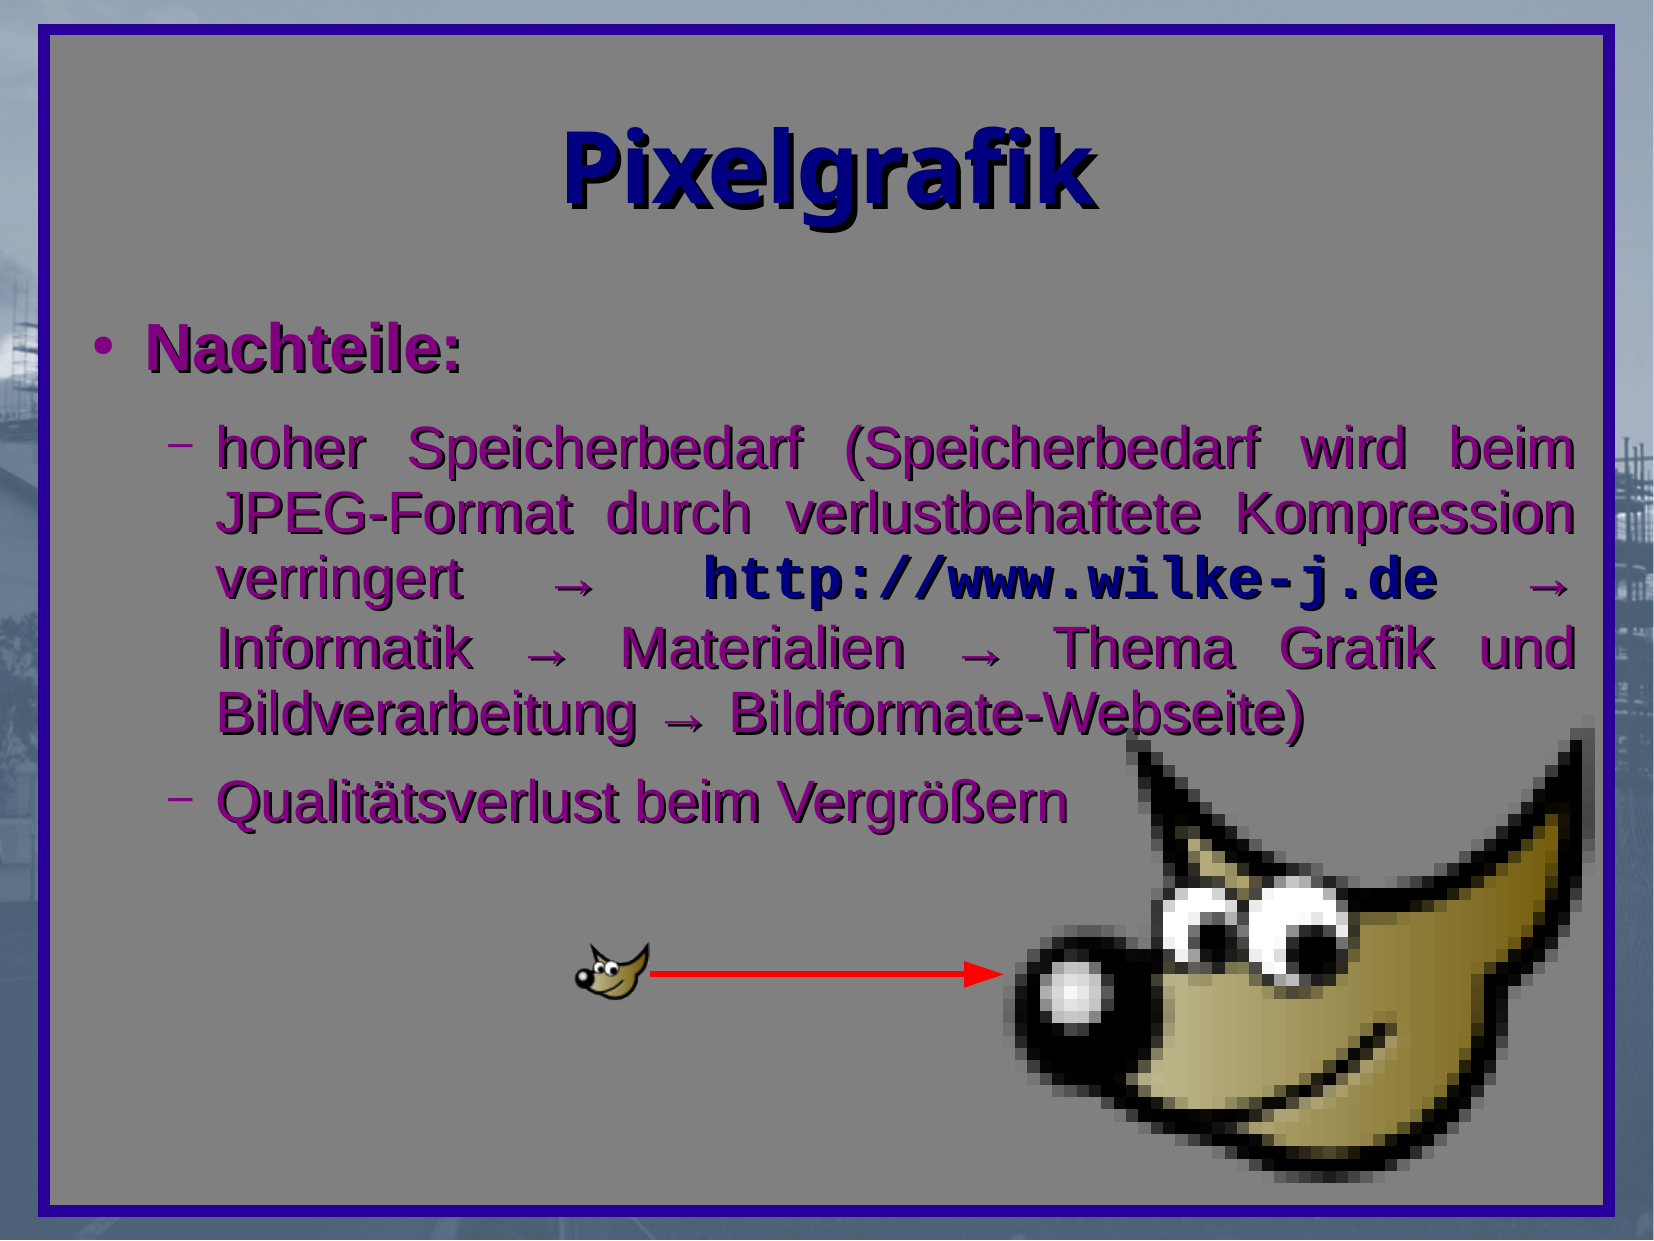

# Pixelgrafik
Nachteile:
hoher Speicherbedarf (Speicherbedarf wird beim JPEG-Format durch verlustbehaftete Kompression verringert → http://www.wilke-j.de → Informatik → Materialien → Thema Grafik und Bildverarbeitung → Bildformate-Webseite)
Qualitätsverlust beim Vergrößern